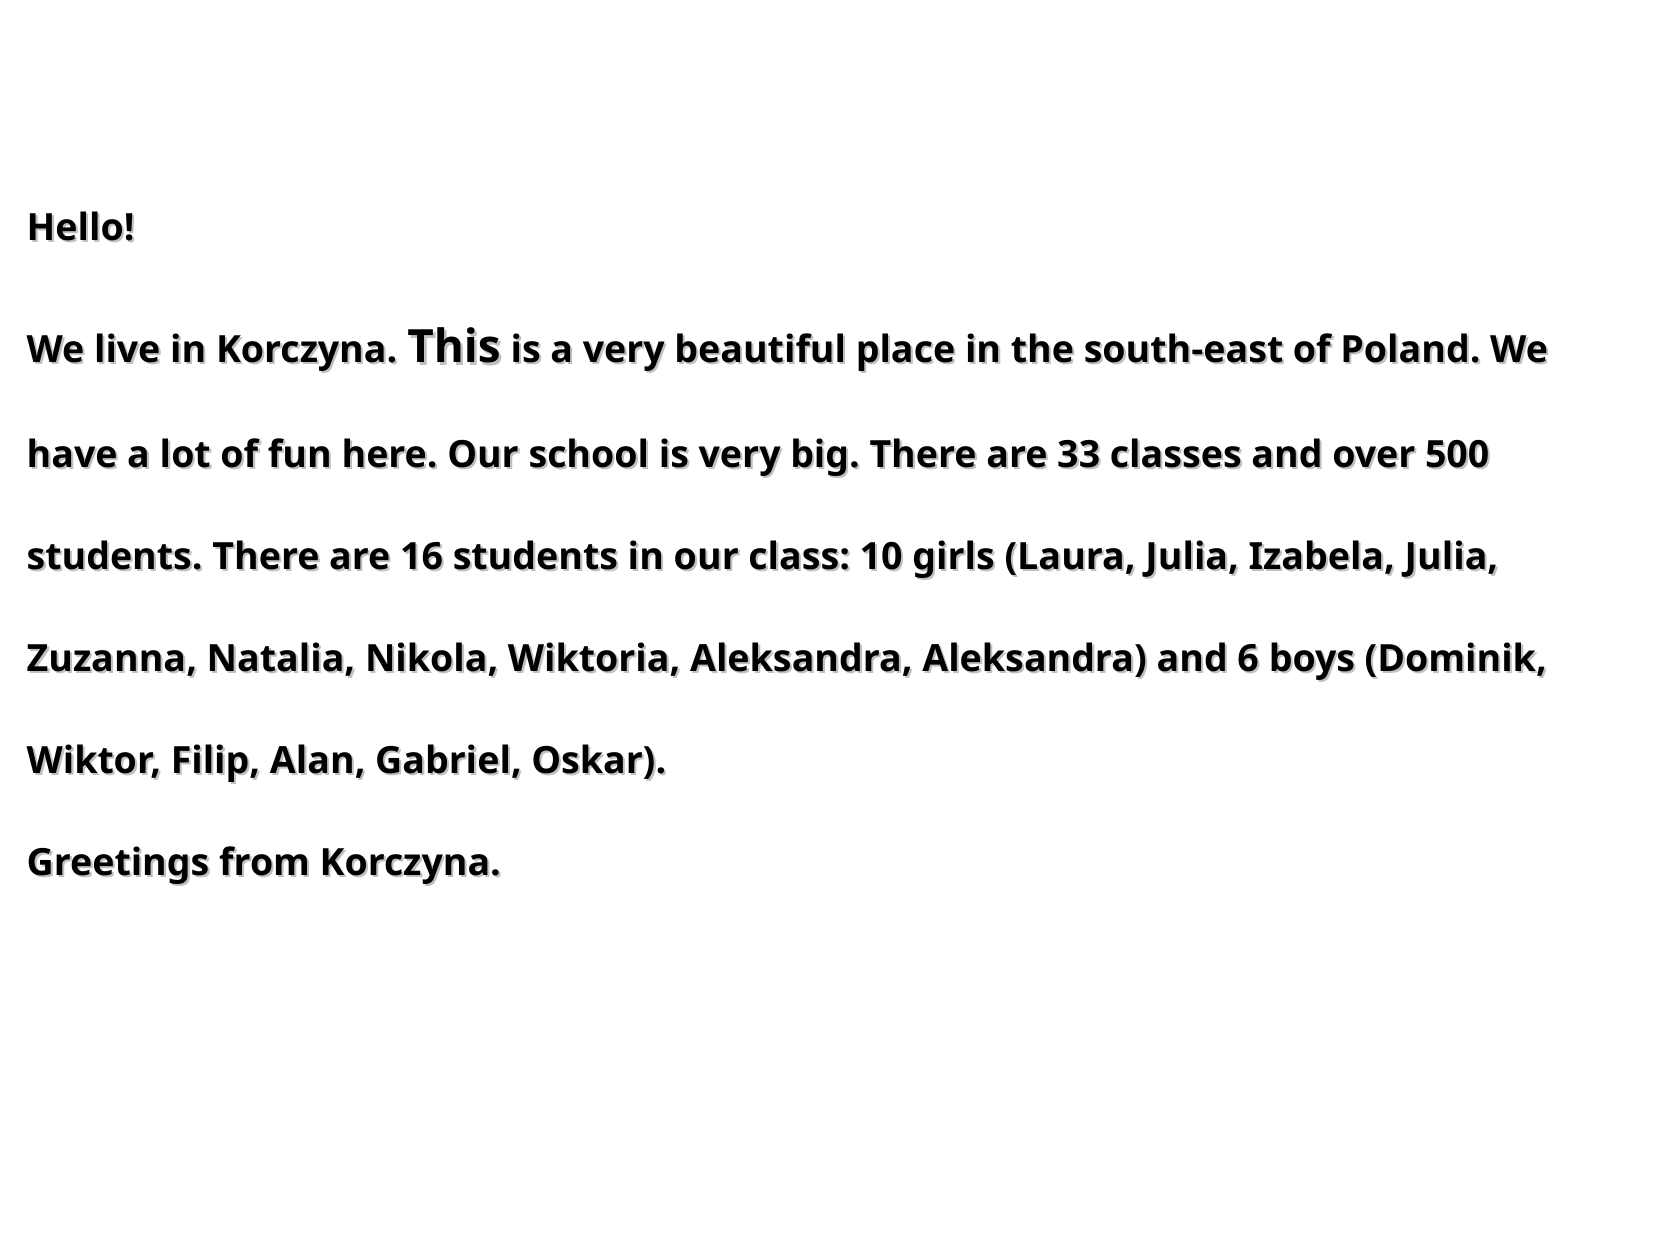

Hello!
We live in Korczyna. This is a very beautiful place in the south-east of Poland. We have a lot of fun here. Our school is very big. There are 33 classes and over 500 students. There are 16 students in our class: 10 girls (Laura, Julia, Izabela, Julia, Zuzanna, Natalia, Nikola, Wiktoria, Aleksandra, Aleksandra) and 6 boys (Dominik, Wiktor, Filip, Alan, Gabriel, Oskar).
Greetings from Korczyna.